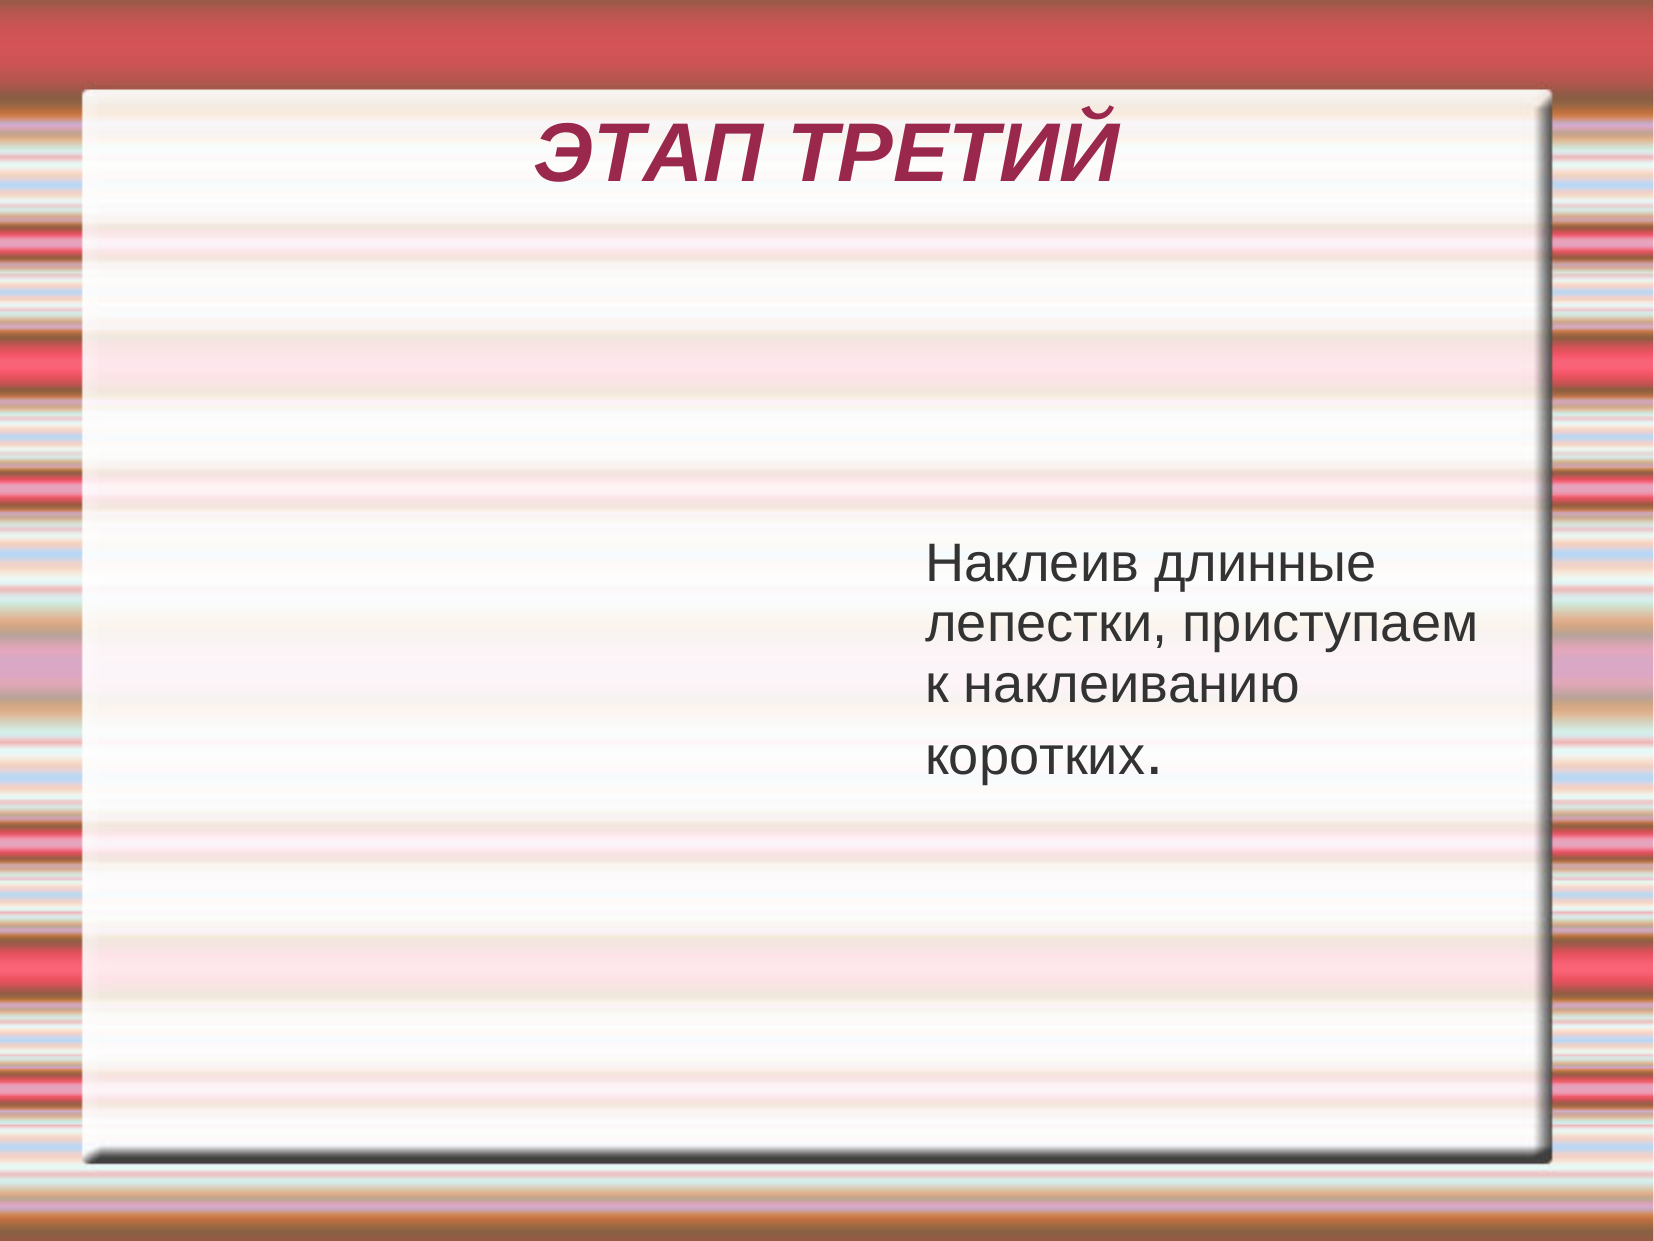

# ЭТАП ТРЕТИЙ
Наклеив длинные лепестки, приступаем к наклеиванию коротких.